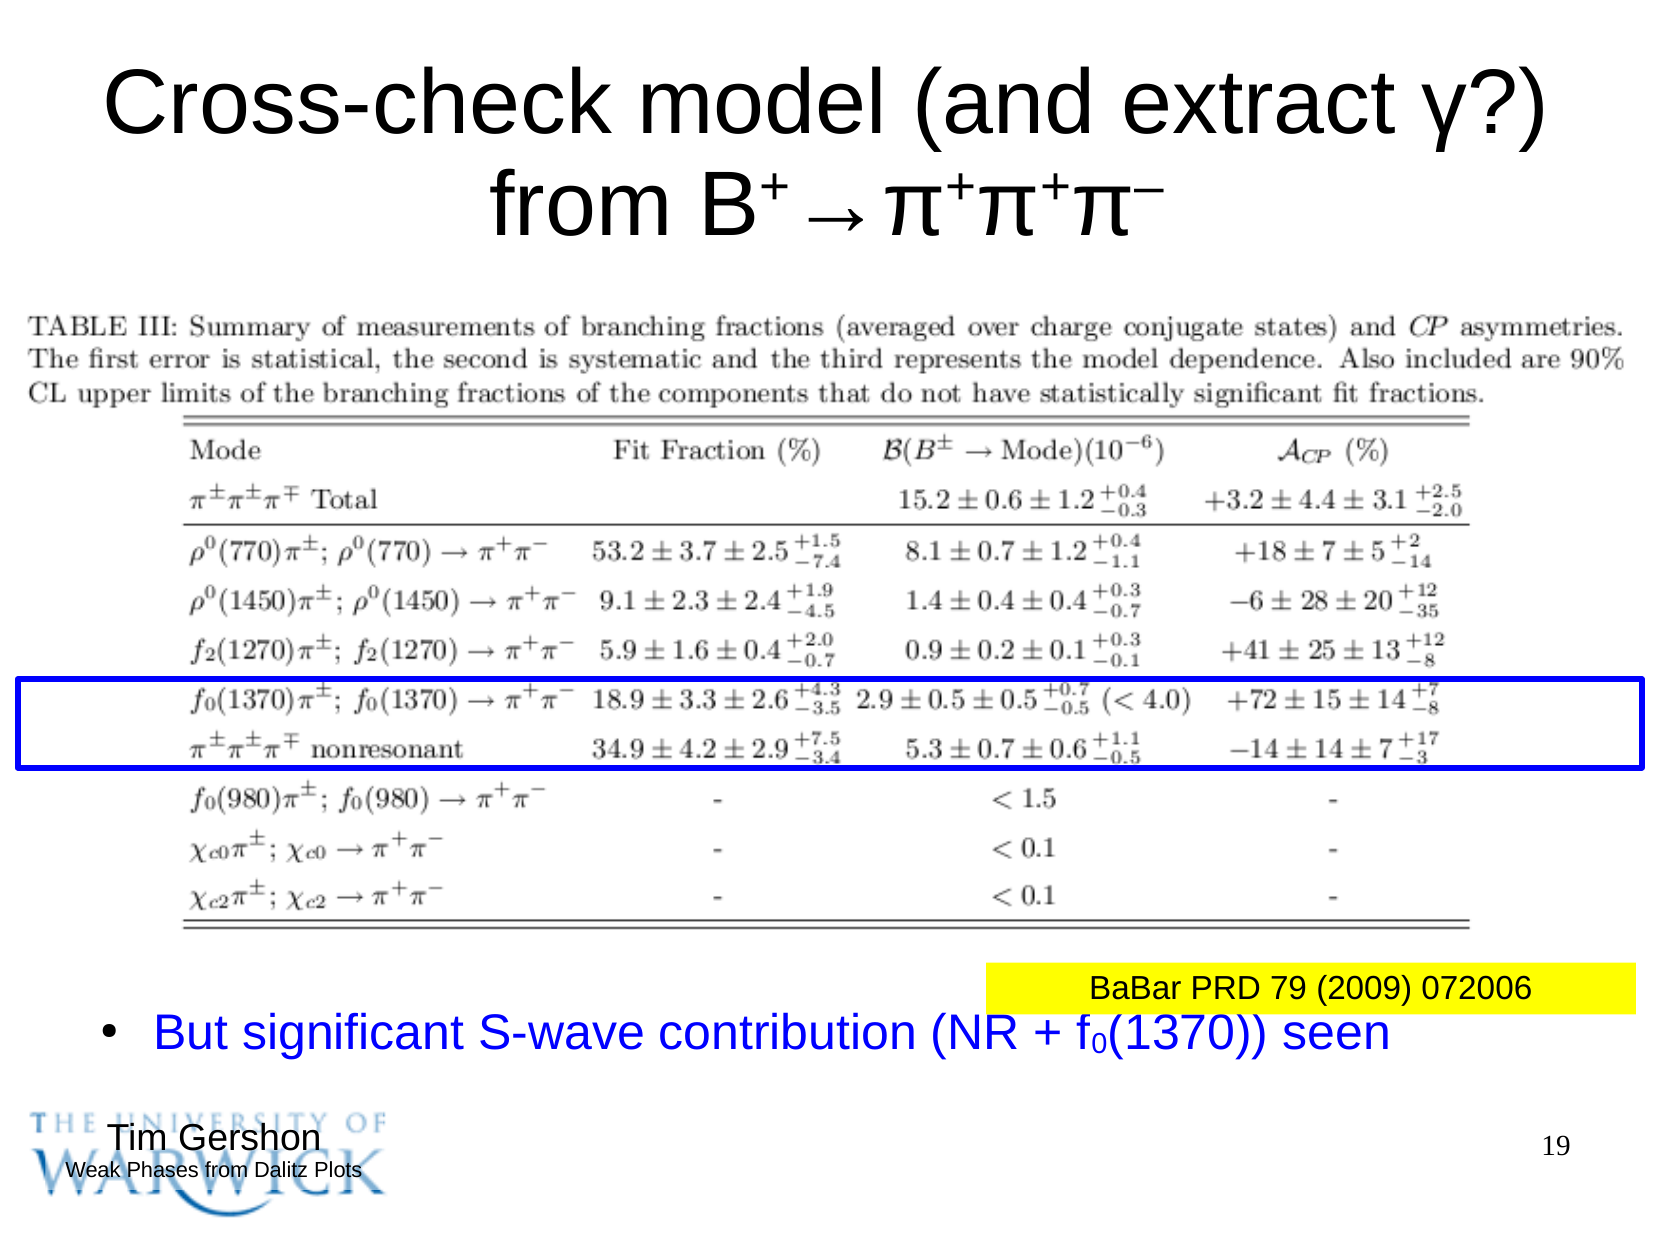

# Cross-check model (and extract γ?) from B+→π+π+π–
Exploit interference between b→ccd and b→uud
B+→χc0π+ and charmless B+→π+π+π– (eg. B+→ρ0π+)
Most recent analysis – no signal for χc0π+ → no sensitivity
But significant S-wave contribution (NR + f0(1370)) seen
Eilam et al., PRL 74 (1995) 4984, Deshpande et al., PRD 52 (1995) 5354, Bediaga et al., PRL 81 (1998) 4067, Bajc et al., PLB 447 (1999) 313
BaBar PRD 79 (2009) 072006
Tim Gershon
Weak Phases from Dalitz Plots
19